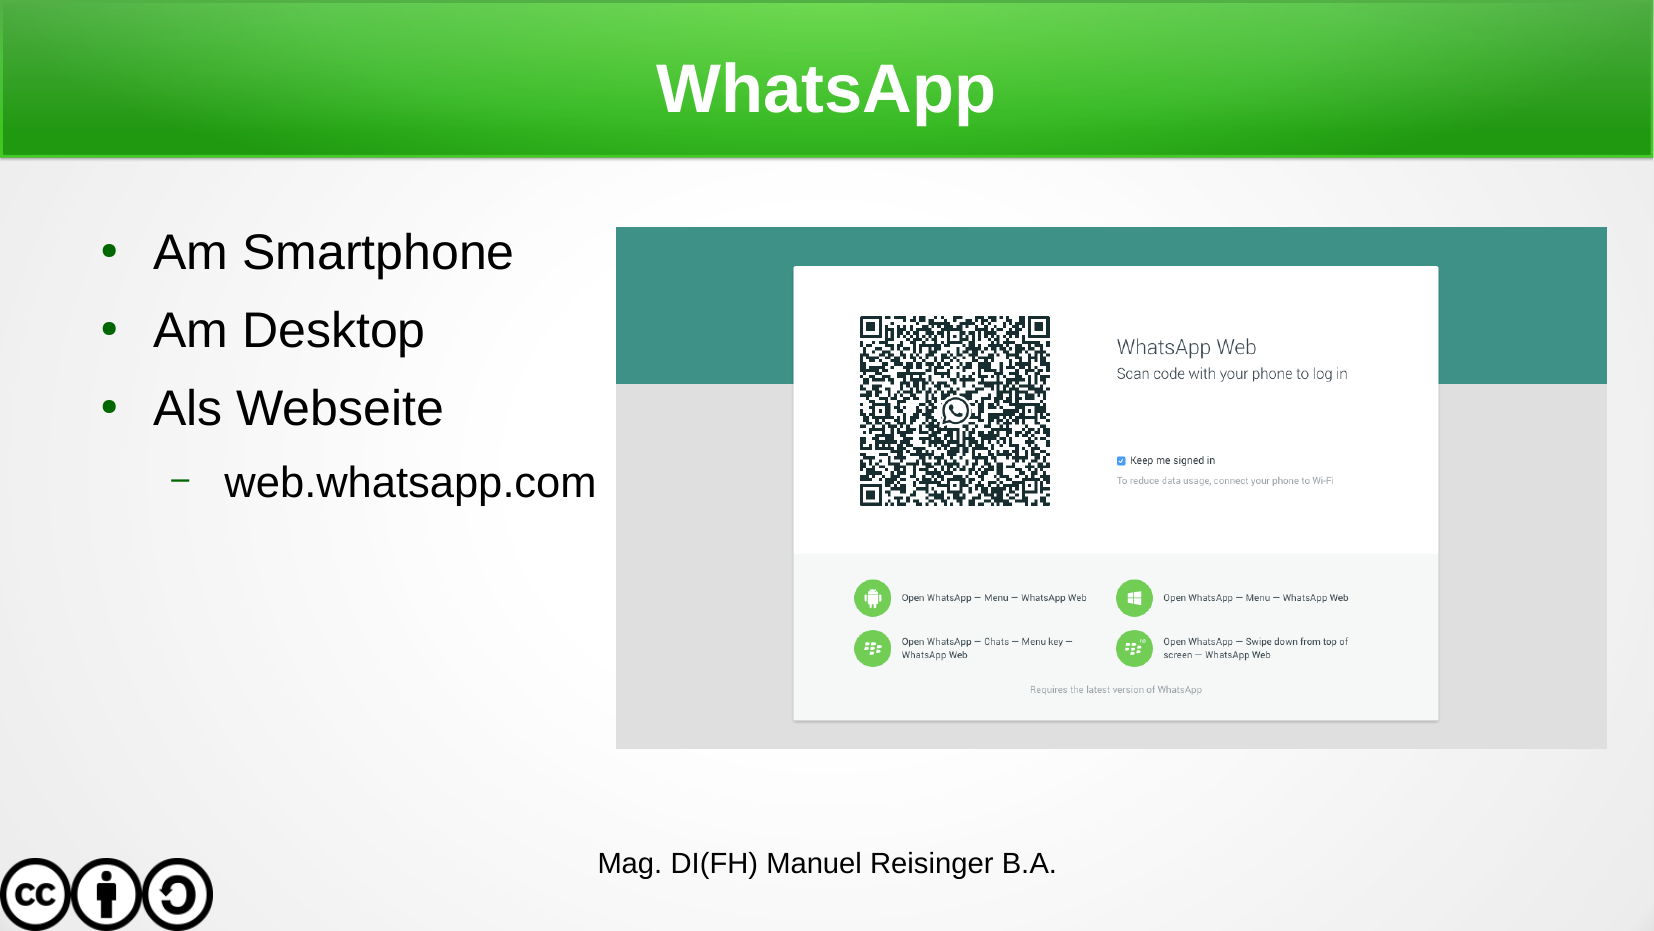

# WhatsApp
Am Smartphone
Am Desktop
Als Webseite
web.whatsapp.com